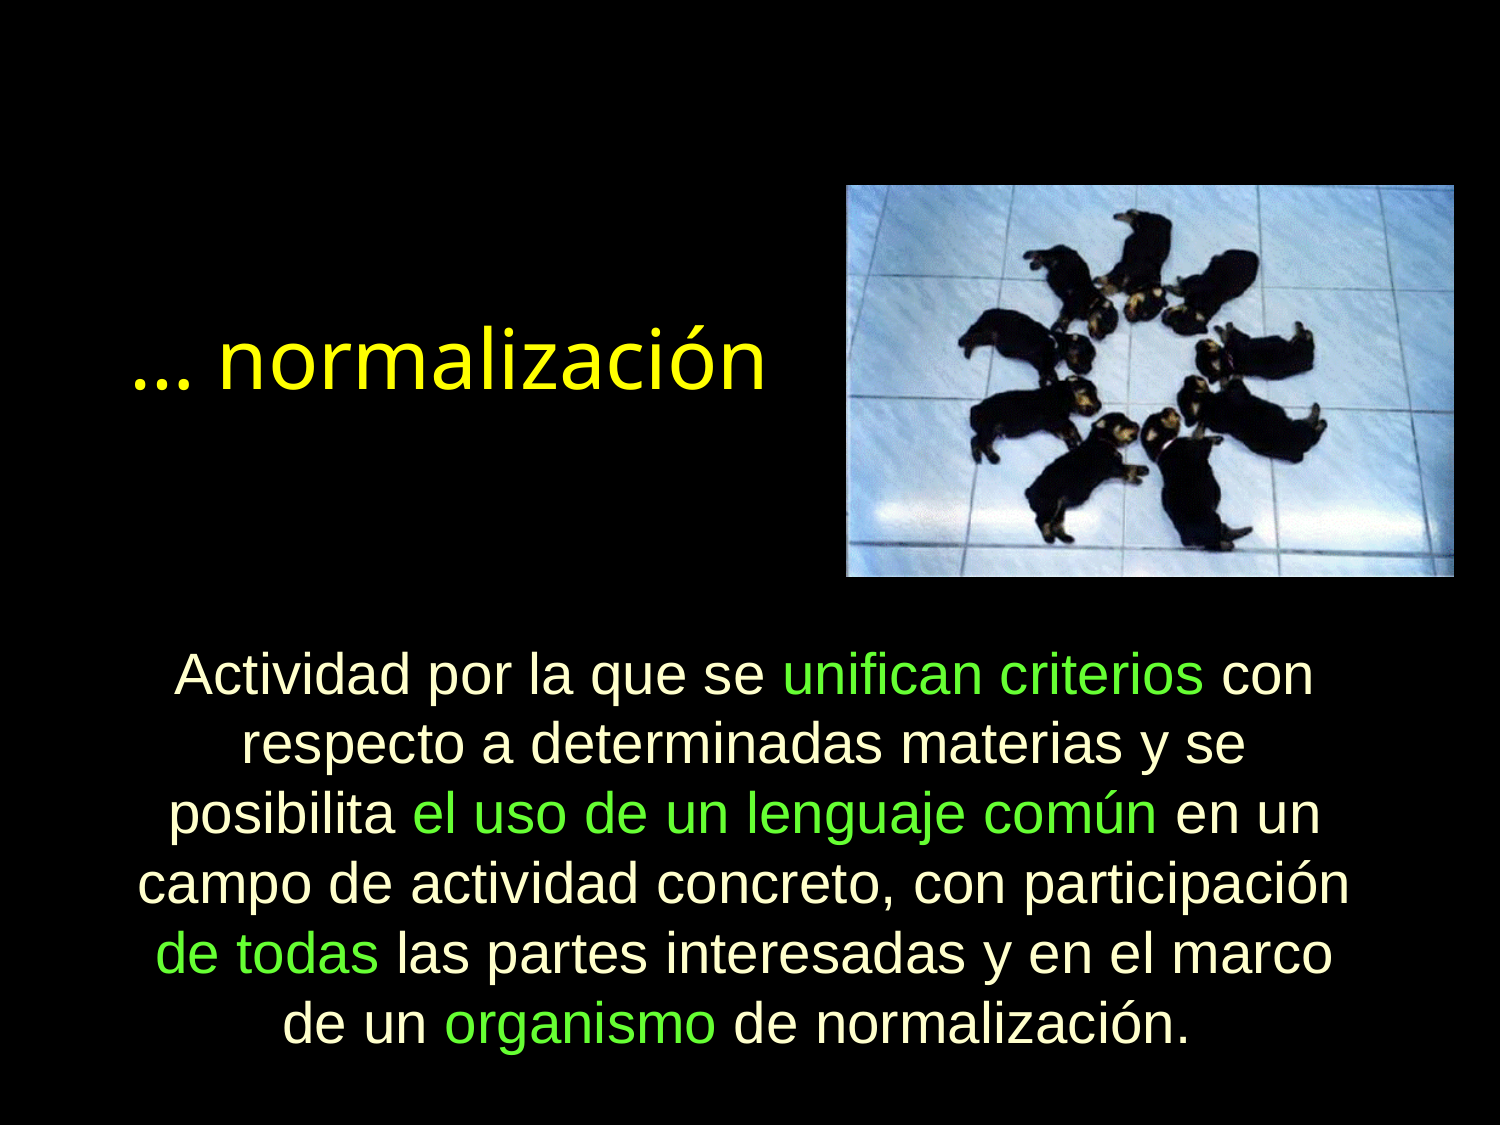

# … normalización
Actividad por la que se unifican criterios con respecto a determinadas materias y se posibilita el uso de un lenguaje común en un campo de actividad concreto, con participación de todas las partes interesadas y en el marco de un organismo de normalización.